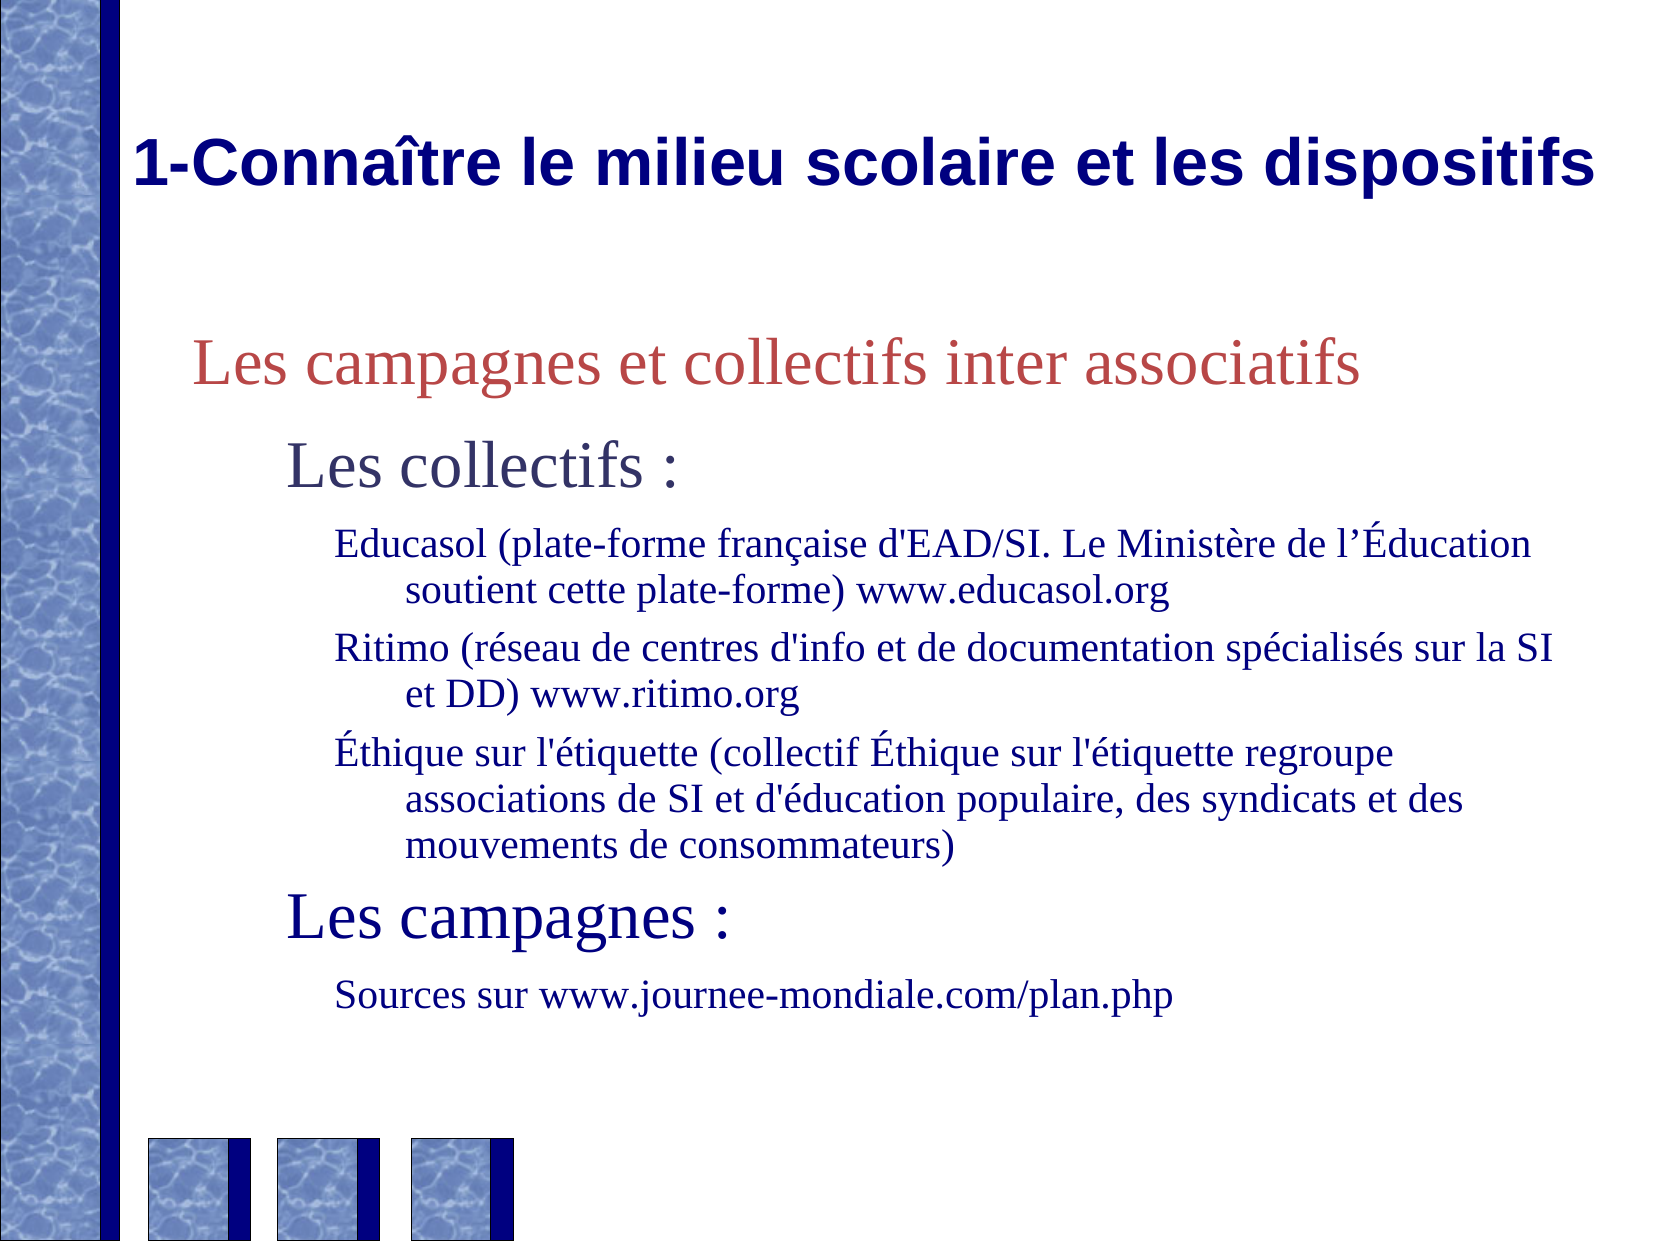

# 1-Connaître le milieu scolaire et les dispositifs
Les campagnes et collectifs inter associatifs
Les collectifs :
Educasol (plate-forme française d'EAD/SI. Le Ministère de l’Éducation soutient cette plate-forme) www.educasol.org
Ritimo (réseau de centres d'info et de documentation spécialisés sur la SI et DD) www.ritimo.org
Éthique sur l'étiquette (collectif Éthique sur l'étiquette regroupe associations de SI et d'éducation populaire, des syndicats et des mouvements de consommateurs)
Les campagnes :
Sources sur www.journee-mondiale.com/plan.php